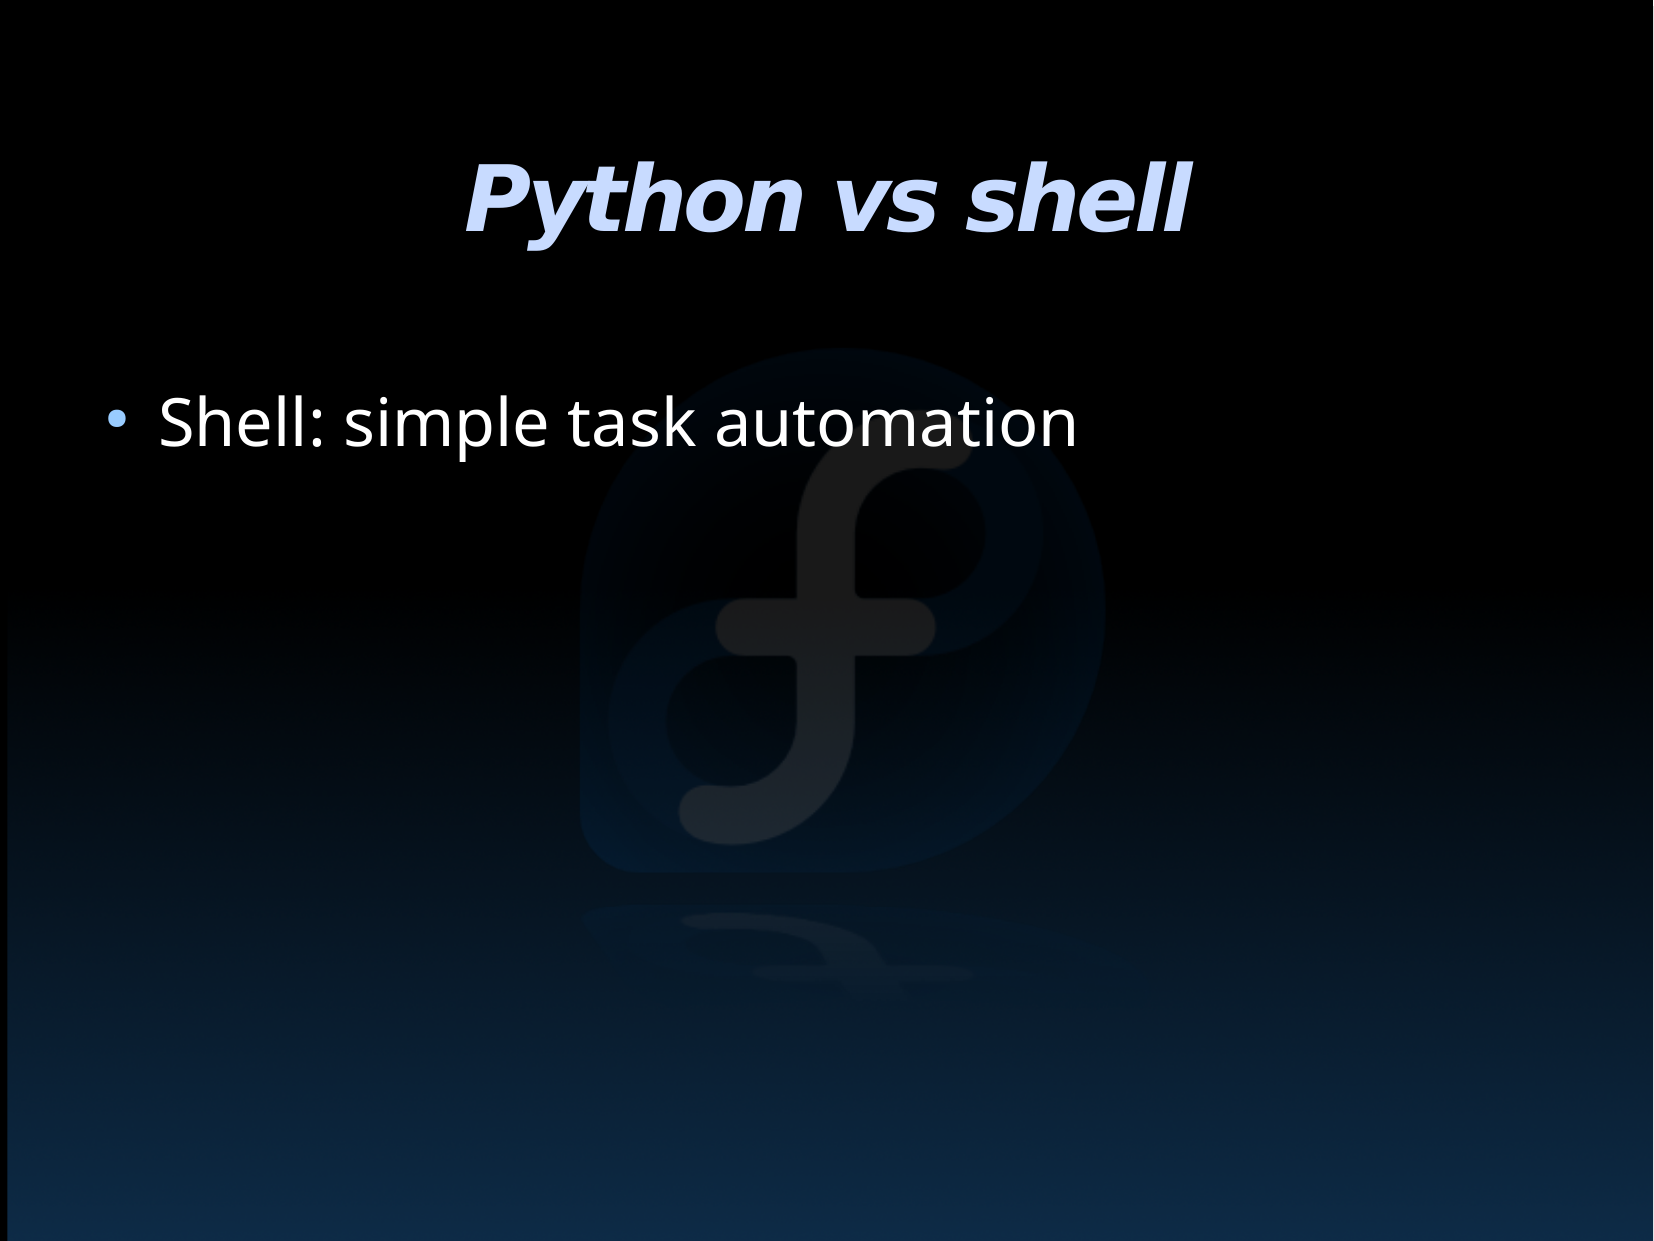

# Python vs shell
Shell: simple task automation